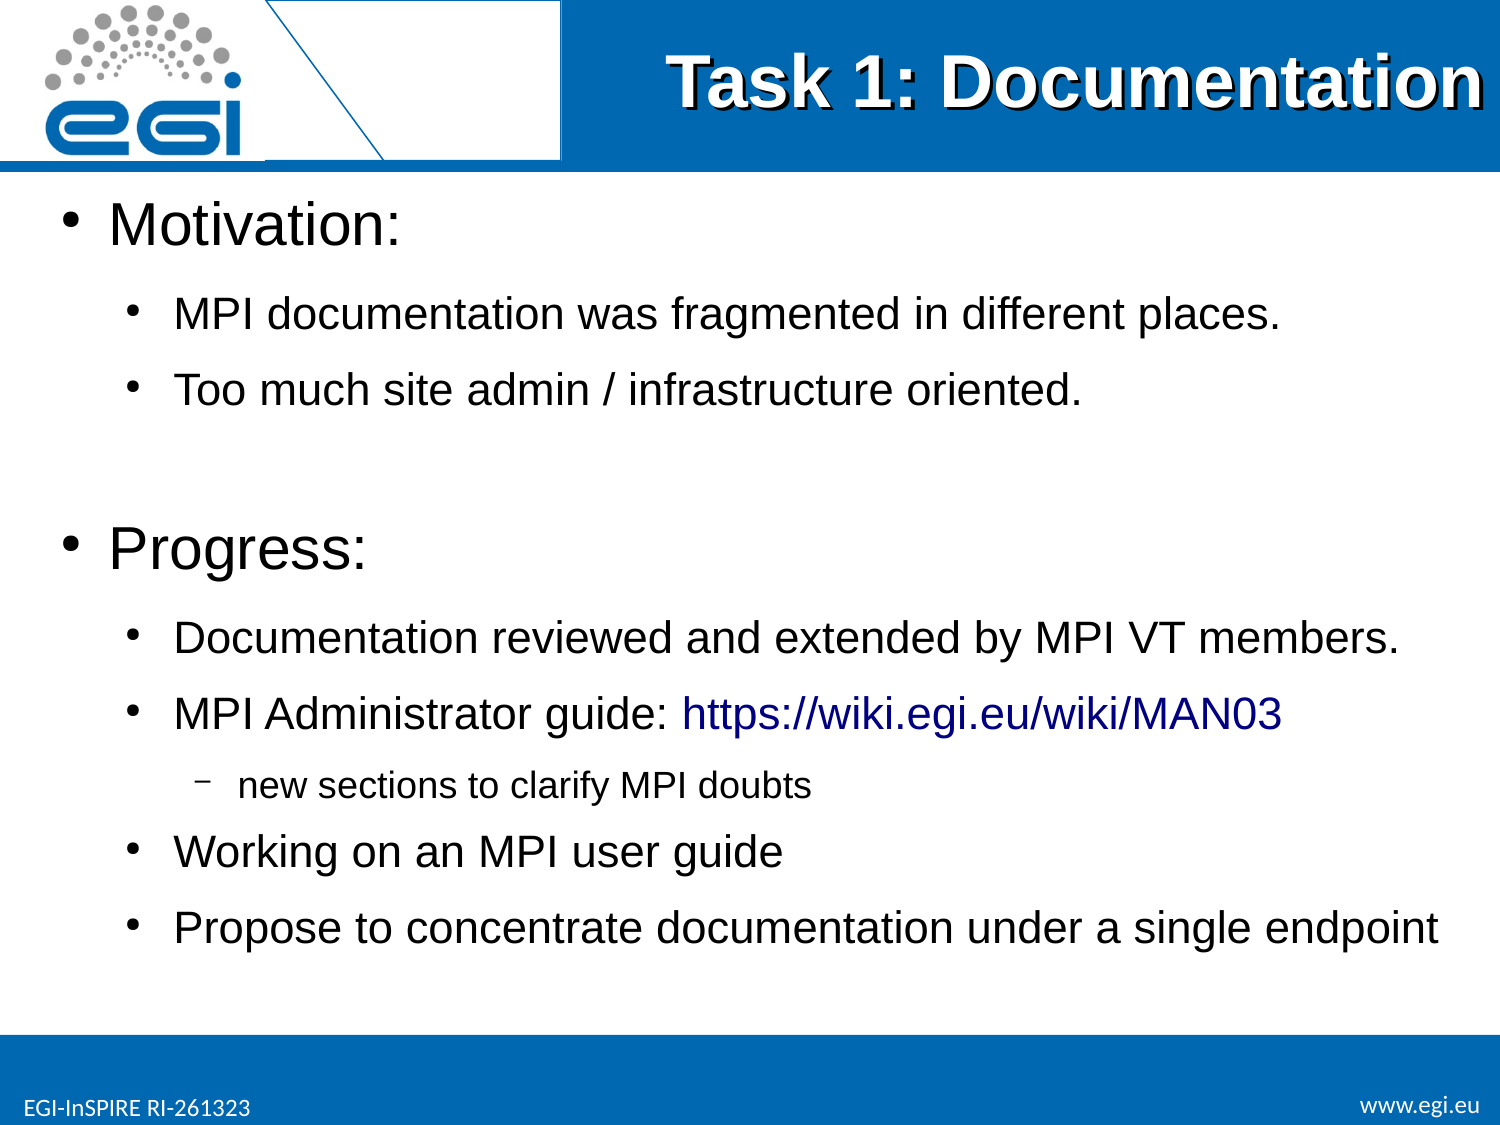

# Task 1: Documentation
Motivation:
MPI documentation was fragmented in different places.
Too much site admin / infrastructure oriented.
Progress:
Documentation reviewed and extended by MPI VT members.
MPI Administrator guide: https://wiki.egi.eu/wiki/MAN03
new sections to clarify MPI doubts
Working on an MPI user guide
Propose to concentrate documentation under a single endpoint